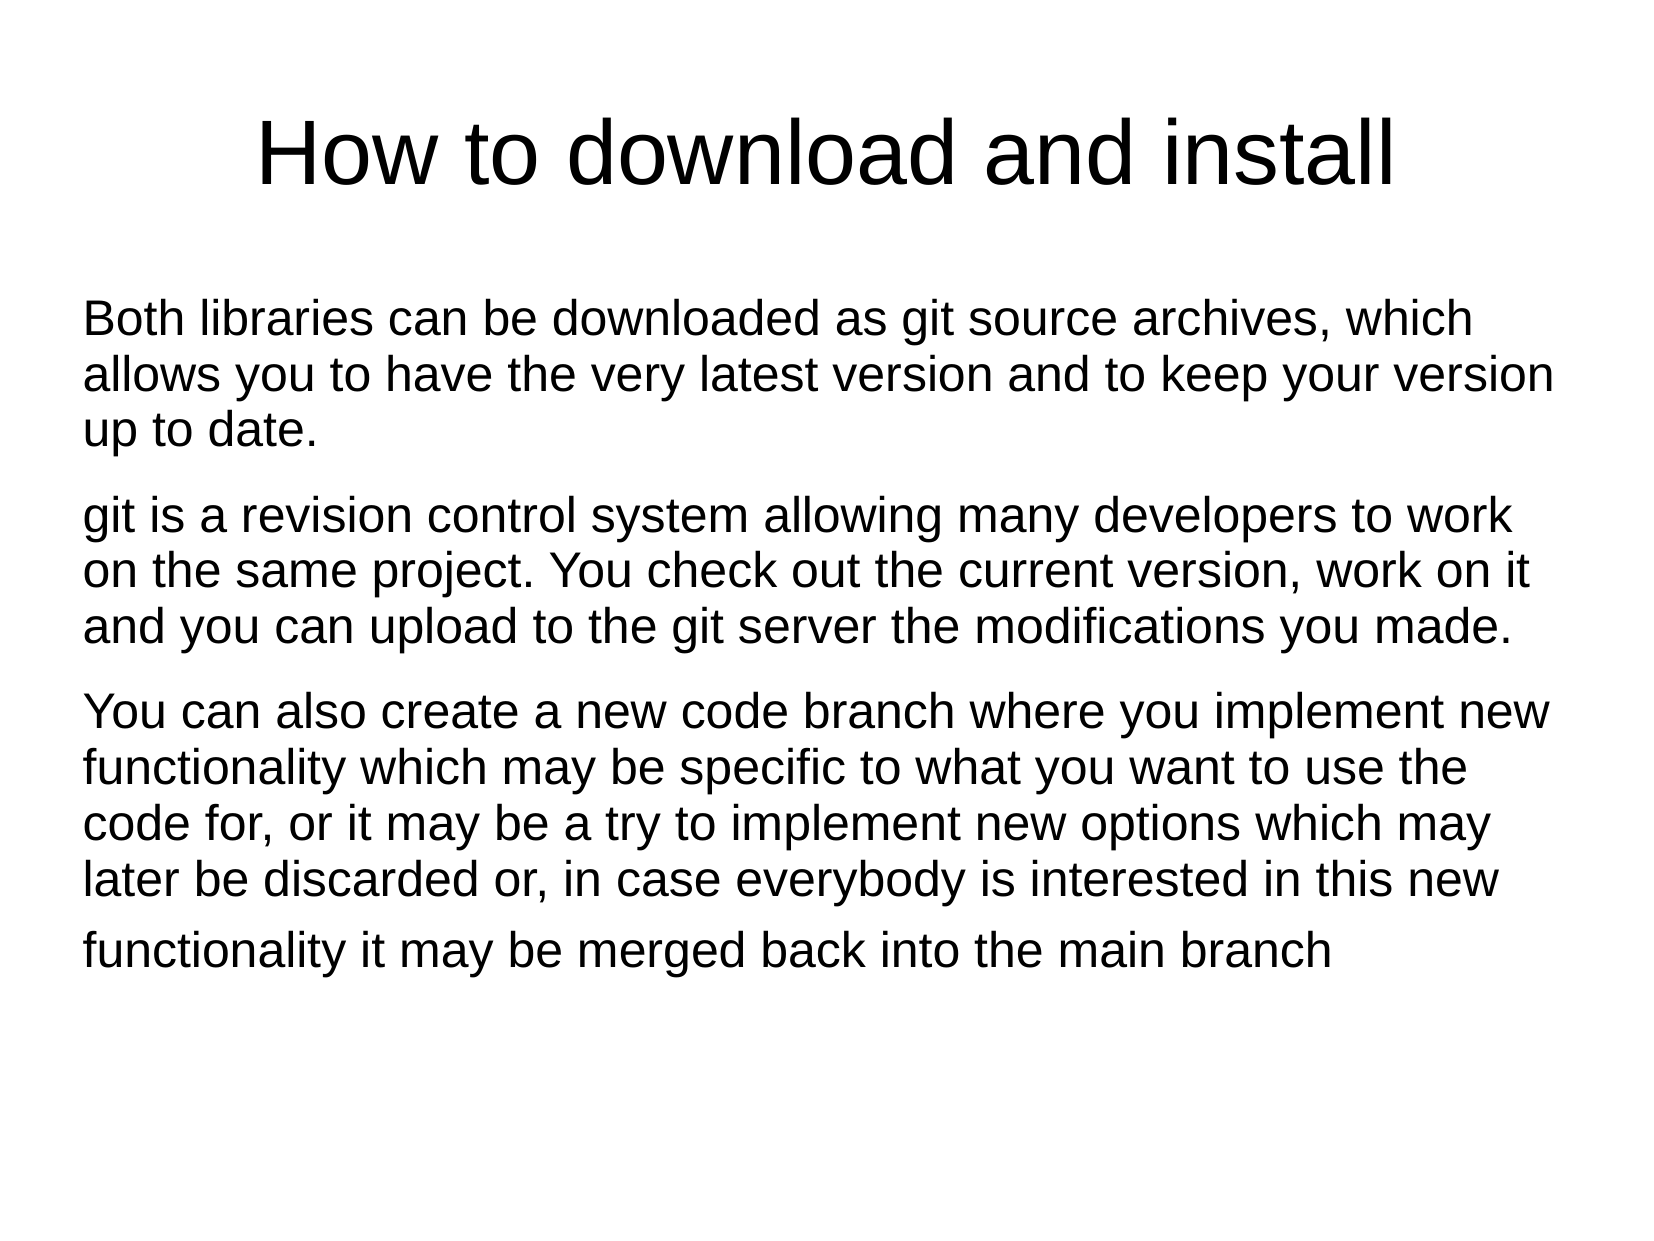

# How to download and install
Both libraries can be downloaded as git source archives, which allows you to have the very latest version and to keep your version up to date.
git is a revision control system allowing many developers to work on the same project. You check out the current version, work on it and you can upload to the git server the modifications you made.
You can also create a new code branch where you implement new functionality which may be specific to what you want to use the code for, or it may be a try to implement new options which may later be discarded or, in case everybody is interested in this new functionality it may be merged back into the main branch